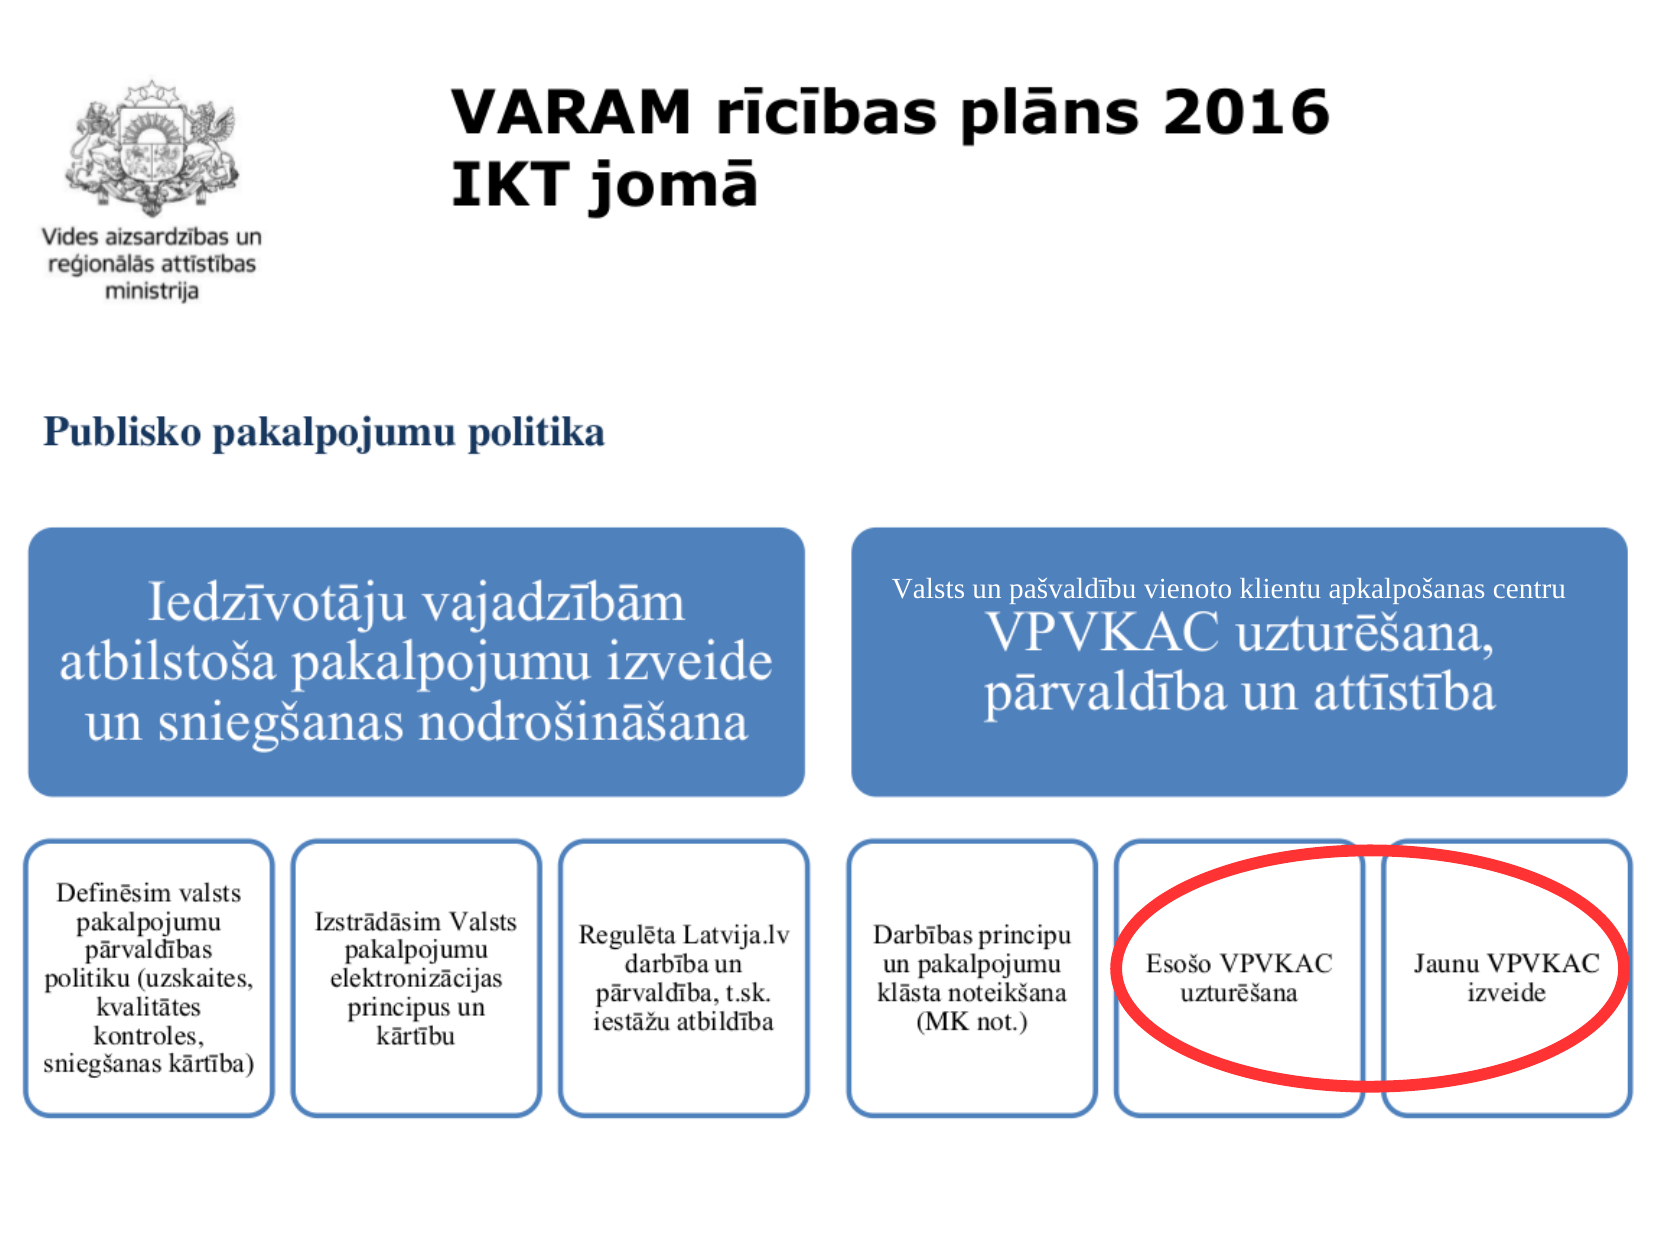

# VARAM rīcības plāns 2016 gadam
Valsts un pašvaldību vienoto klientu apkalpošanas centru